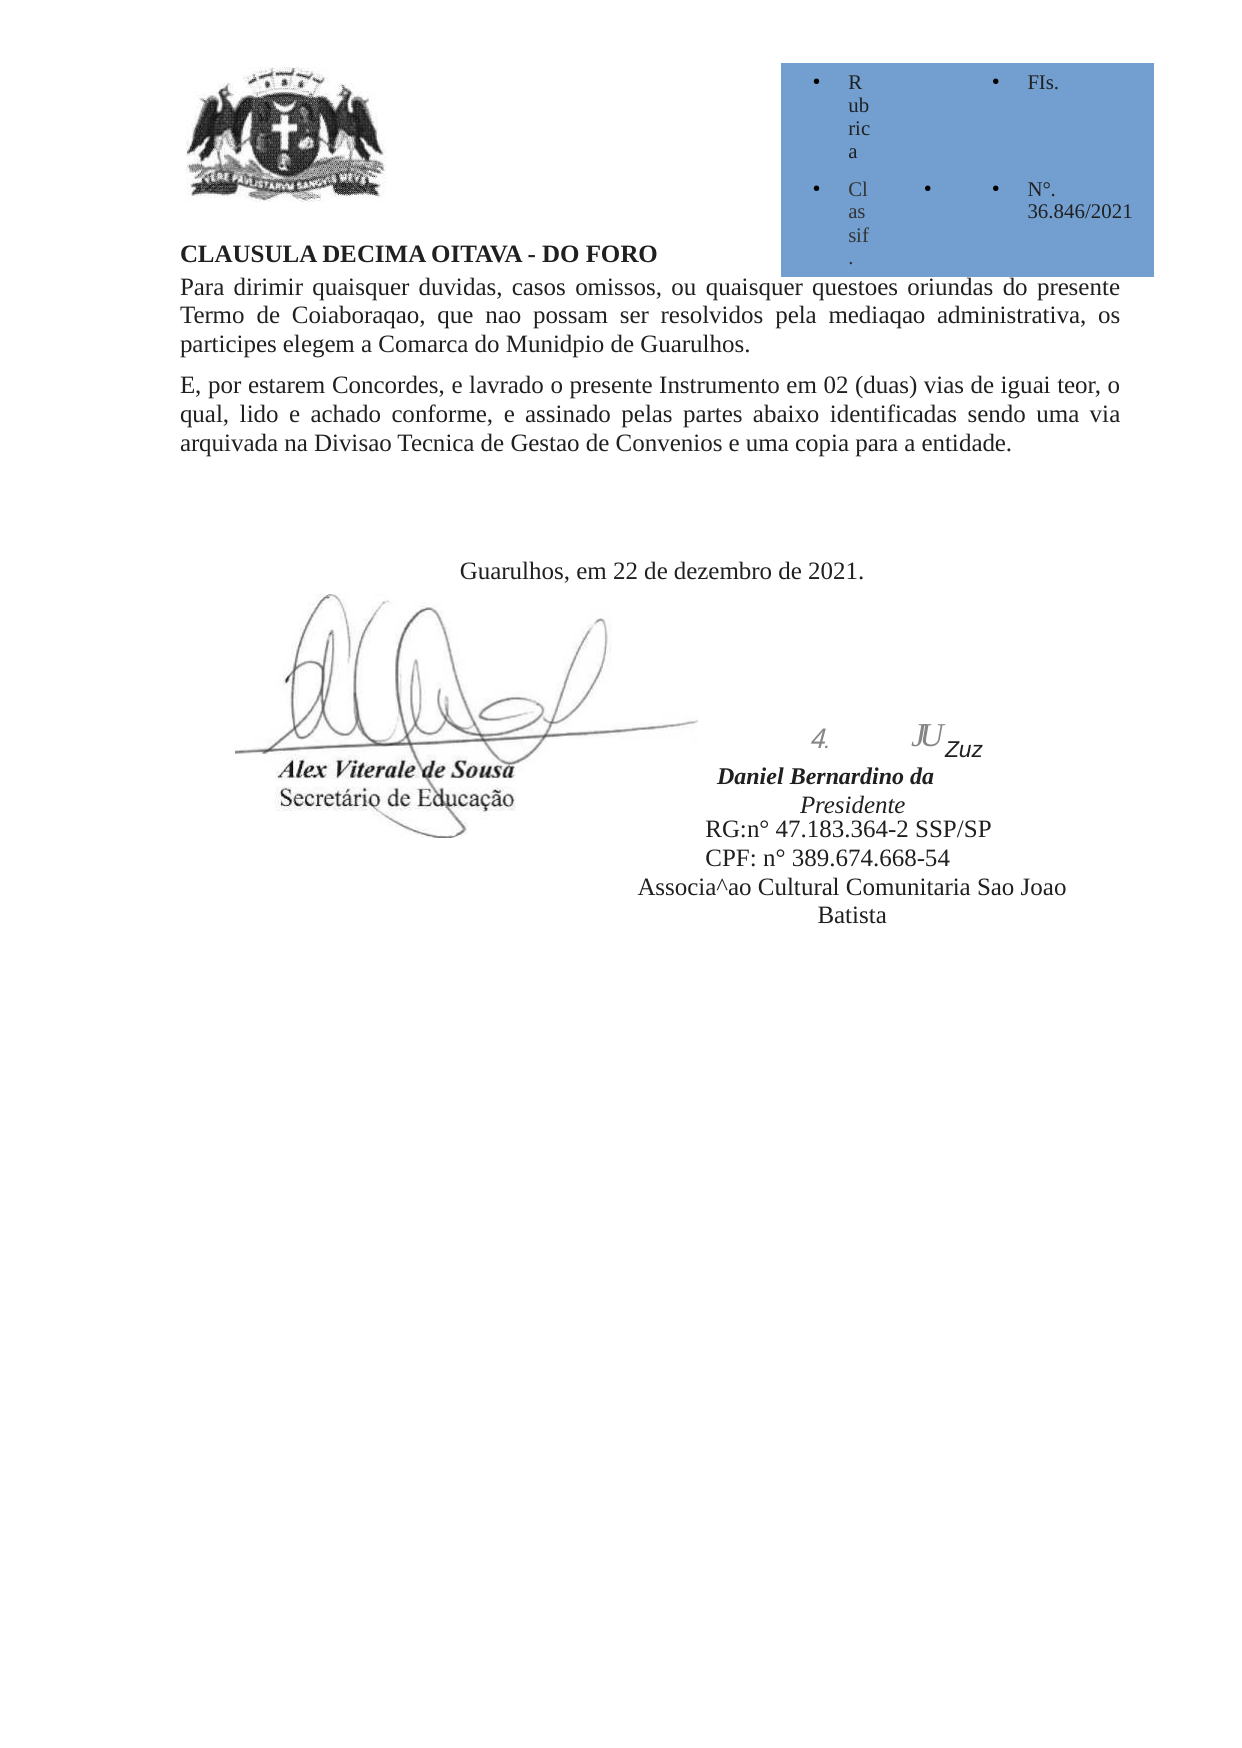

| Rubrica | | FIs. |
| --- | --- | --- |
| Classif. | PA | N°. 36.846/2021 |
CLAUSULA DECIMA OITAVA - DO FORO
Para dirimir quaisquer duvidas, casos omissos, ou quaisquer questoes oriundas do presente Termo de Coiaboraqao, que nao possam ser resolvidos pela mediaqao administrativa, os participes elegem a Comarca do Munidpio de Guarulhos.
E, por estarem Concordes, e lavrado o presente Instrumento em 02 (duas) vias de iguai teor, o qual, lido e achado conforme, e assinado pelas partes abaixo identificadas sendo uma via arquivada na Divisao Tecnica de Gestao de Convenios e uma copia para a entidade.
Guarulhos, em 22 de dezembro de 2021.
jU
4.
Zuz
Daniel Bernardino da
Presidente
RG:n° 47.183.364-2 SSP/SP CPF: n° 389.674.668-54
Associa^ao Cultural Comunitaria Sao Joao Batista